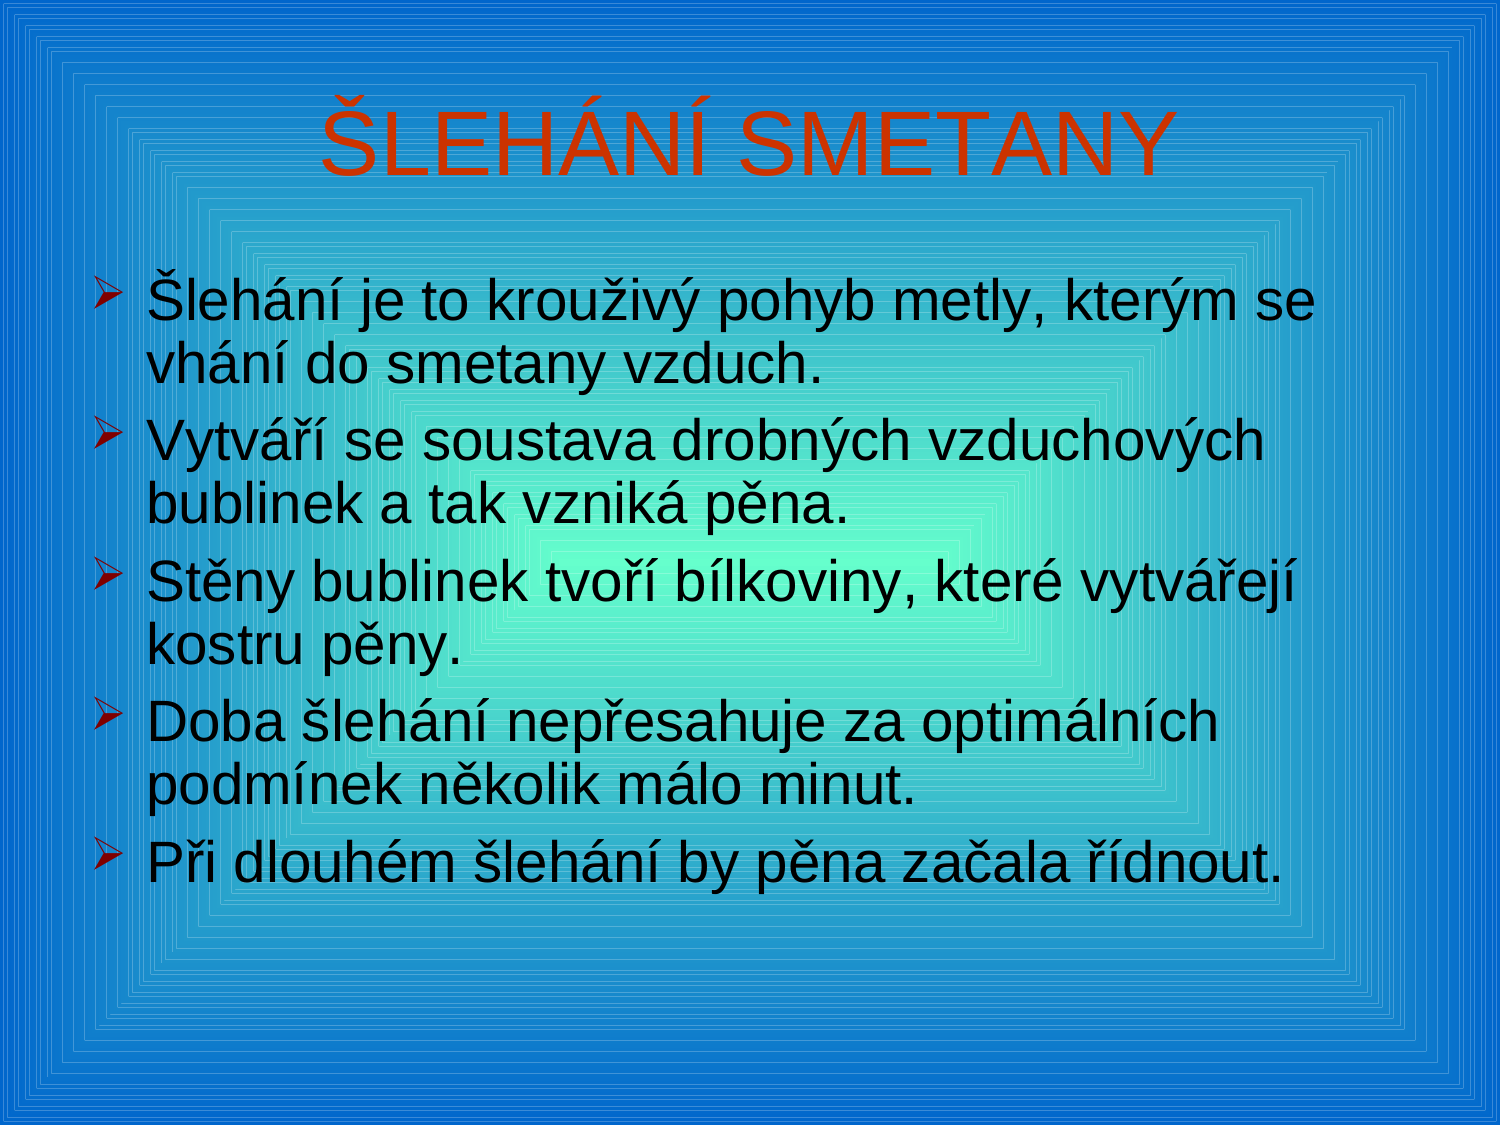

# ŠLEHÁNÍ SMETANY
Šlehání je to krouživý pohyb metly, kterým se vhání do smetany vzduch.
Vytváří se soustava drobných vzduchových bublinek a tak vzniká pěna.
Stěny bublinek tvoří bílkoviny, které vytvářejí kostru pěny.
Doba šlehání nepřesahuje za optimálních podmínek několik málo minut.
Při dlouhém šlehání by pěna začala řídnout.